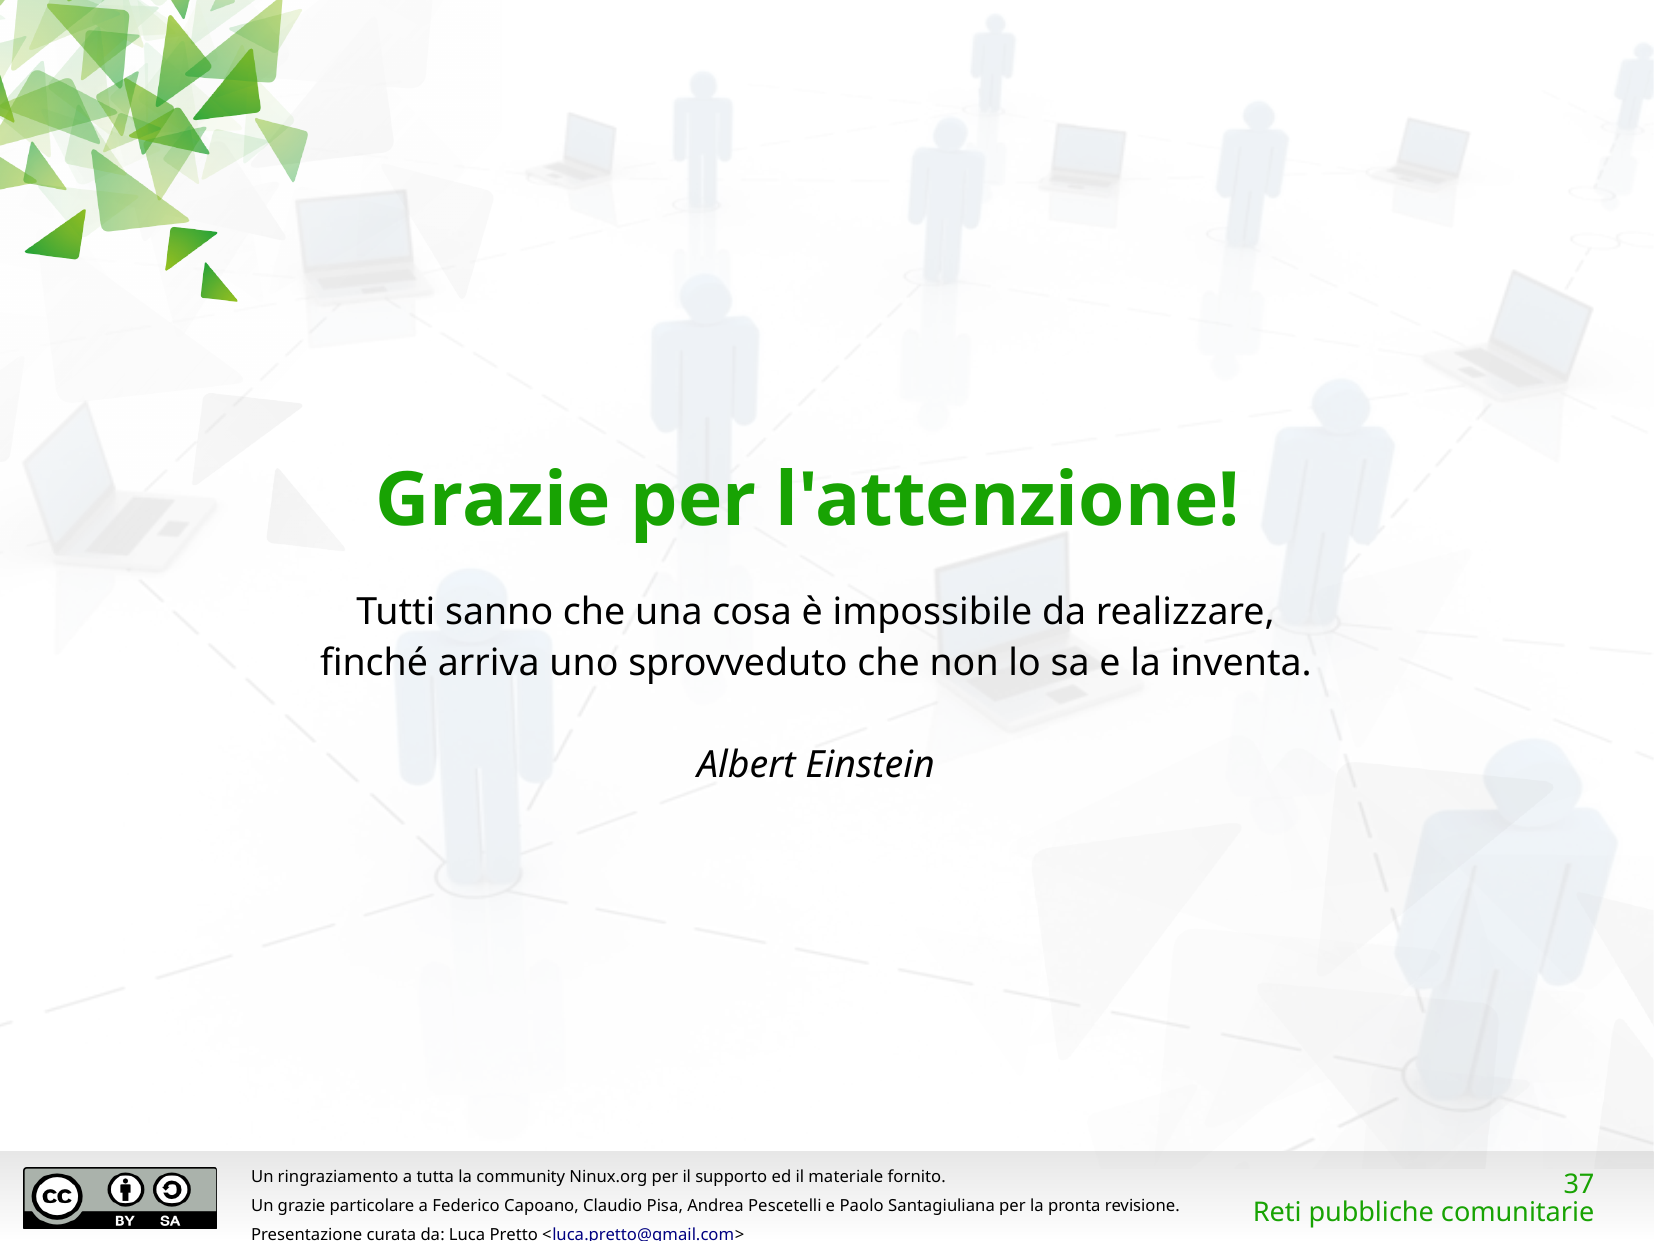

# Grazie per l'attenzione!
Tutti sanno che una cosa è impossibile da realizzare,
finché arriva uno sprovveduto che non lo sa e la inventa.
Albert Einstein
Un ringraziamento a tutta la community Ninux.org per il supporto ed il materiale fornito.
Un grazie particolare a Federico Capoano, Claudio Pisa, Andrea Pescetelli e Paolo Santagiuliana per la pronta revisione.
Presentazione curata da: Luca Pretto <luca.pretto@gmail.com>
37
Reti pubbliche comunitarie